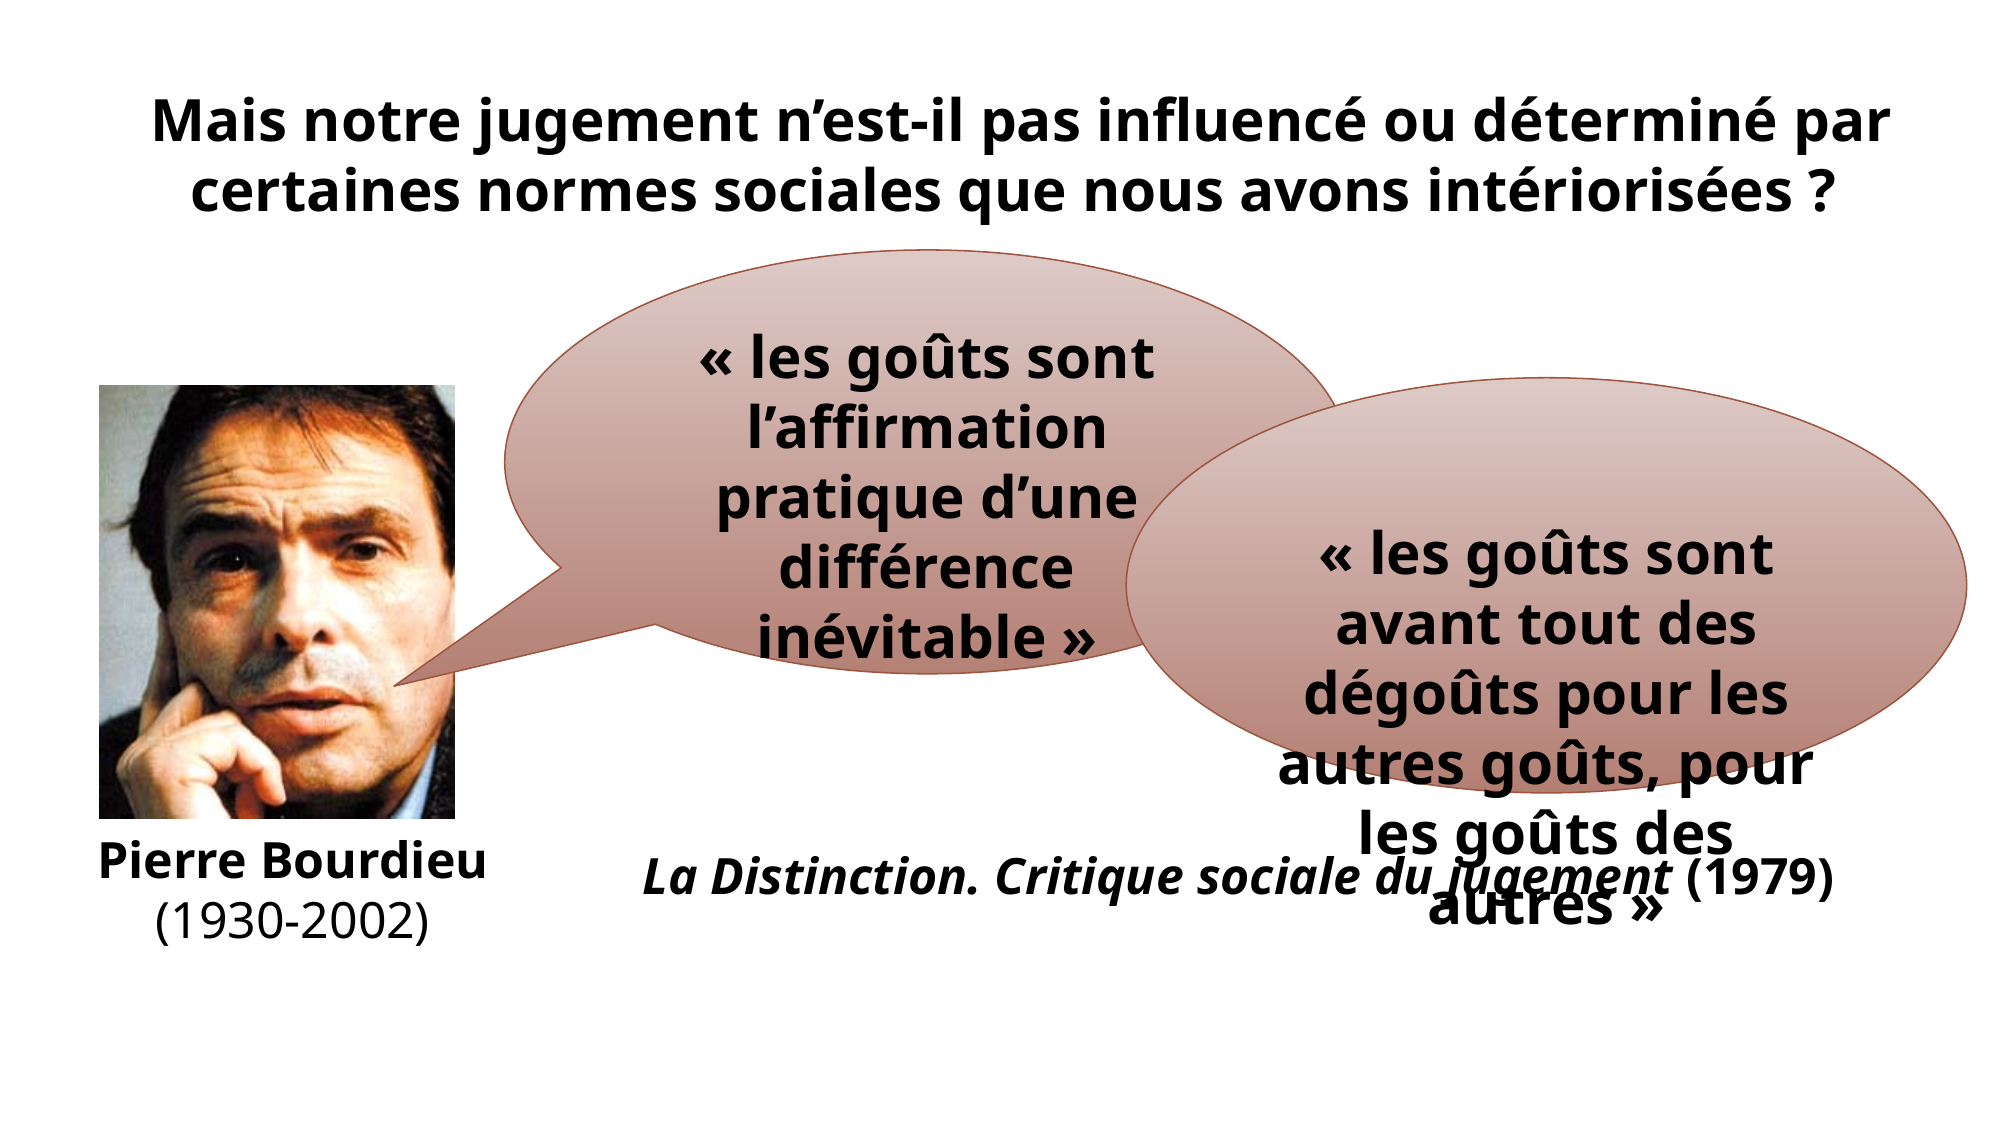

Mais notre jugement n’est-il pas influencé ou déterminé par certaines normes sociales que nous avons intériorisées ?
« les goûts sont l’affirmation pratique d’une différence inévitable »
« les goûts sont avant tout des dégoûts pour les autres goûts, pour les goûts des autres »
Pierre Bourdieu
(1930-2002)
La Distinction. Critique sociale du jugement (1979)